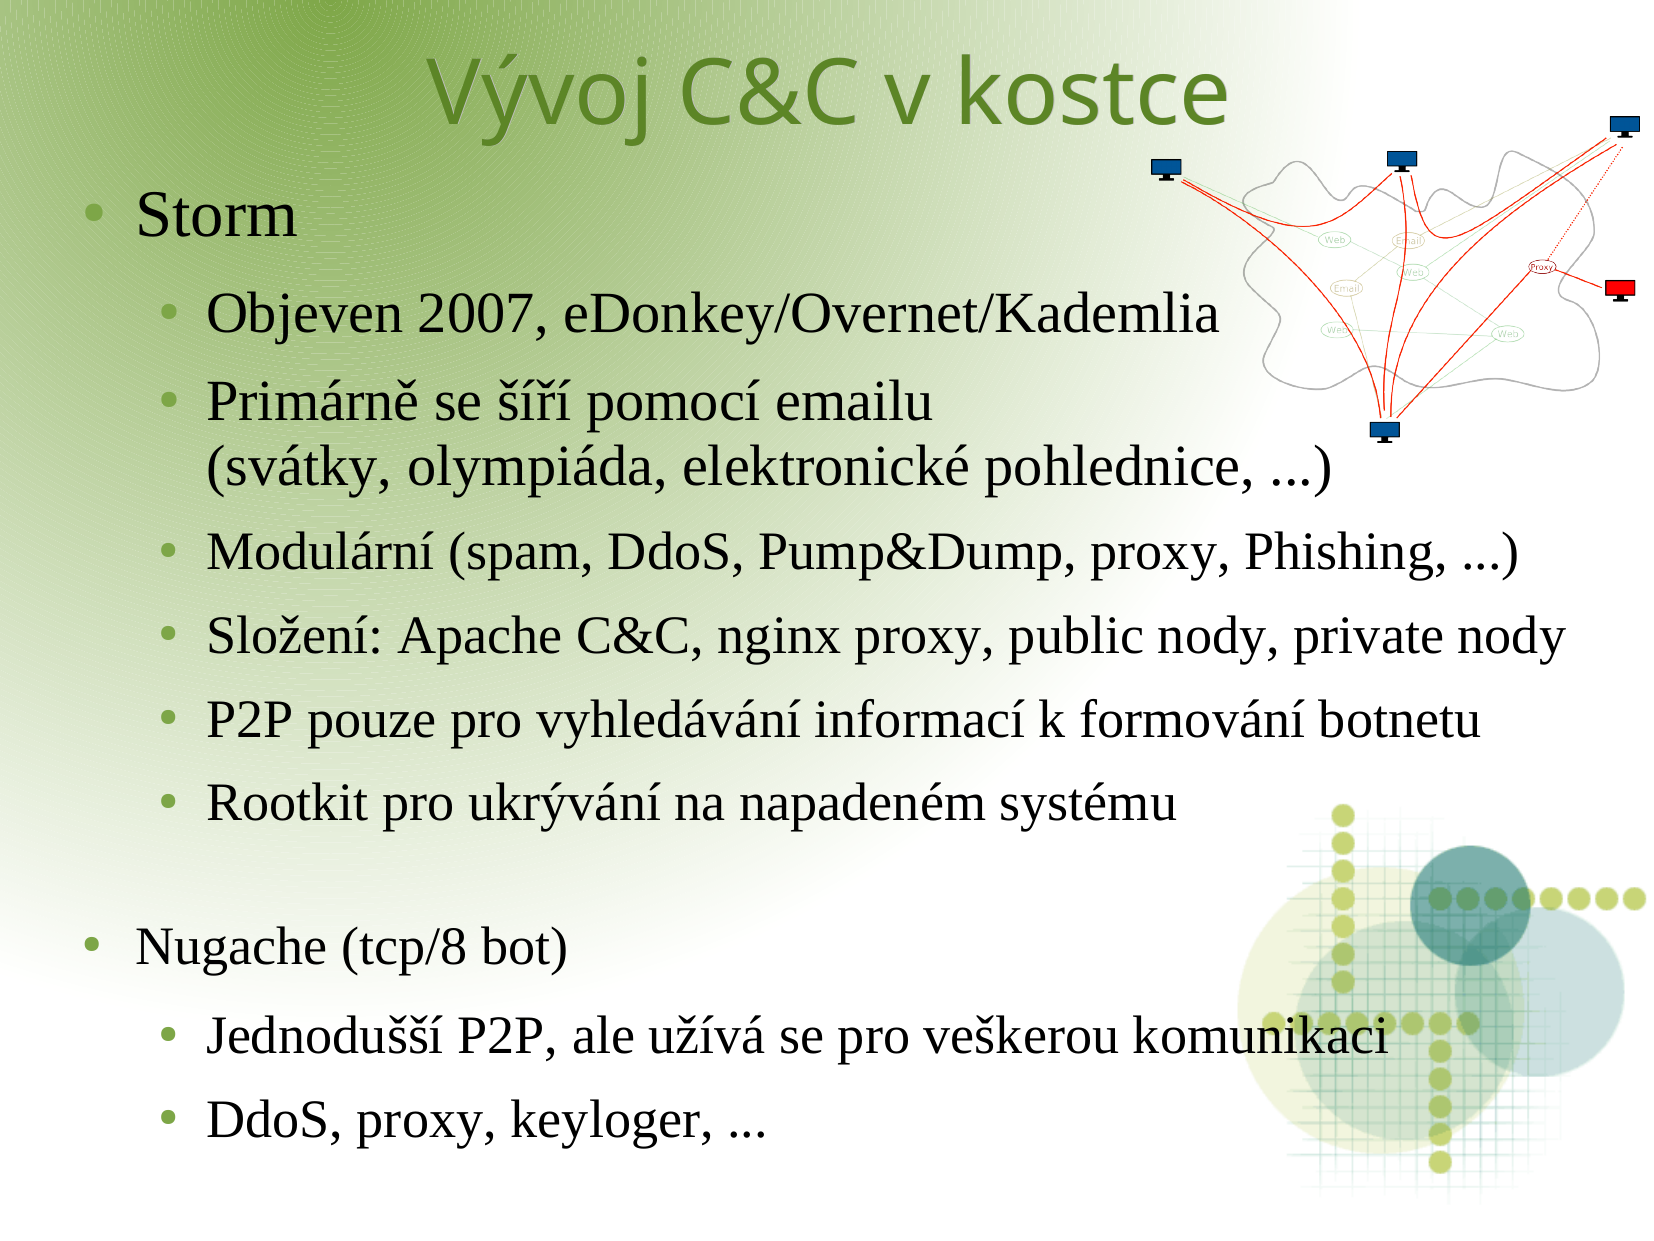

# Vývoj C&C v kostce
Storm
Objeven 2007, eDonkey/Overnet/Kademlia
Primárně se šíří pomocí emailu
(svátky, olympiáda, elektronické pohlednice, ...)
Modulární (spam, DdoS, Pump&Dump, proxy, Phishing, ...)
Složení: Apache C&C, nginx proxy, public nody, private nody
P2P pouze pro vyhledávání informací k formování botnetu
Rootkit pro ukrývání na napadeném systému
Nugache (tcp/8 bot)
Jednodušší P2P, ale užívá se pro veškerou komunikaci
DdoS, proxy, keyloger, ...